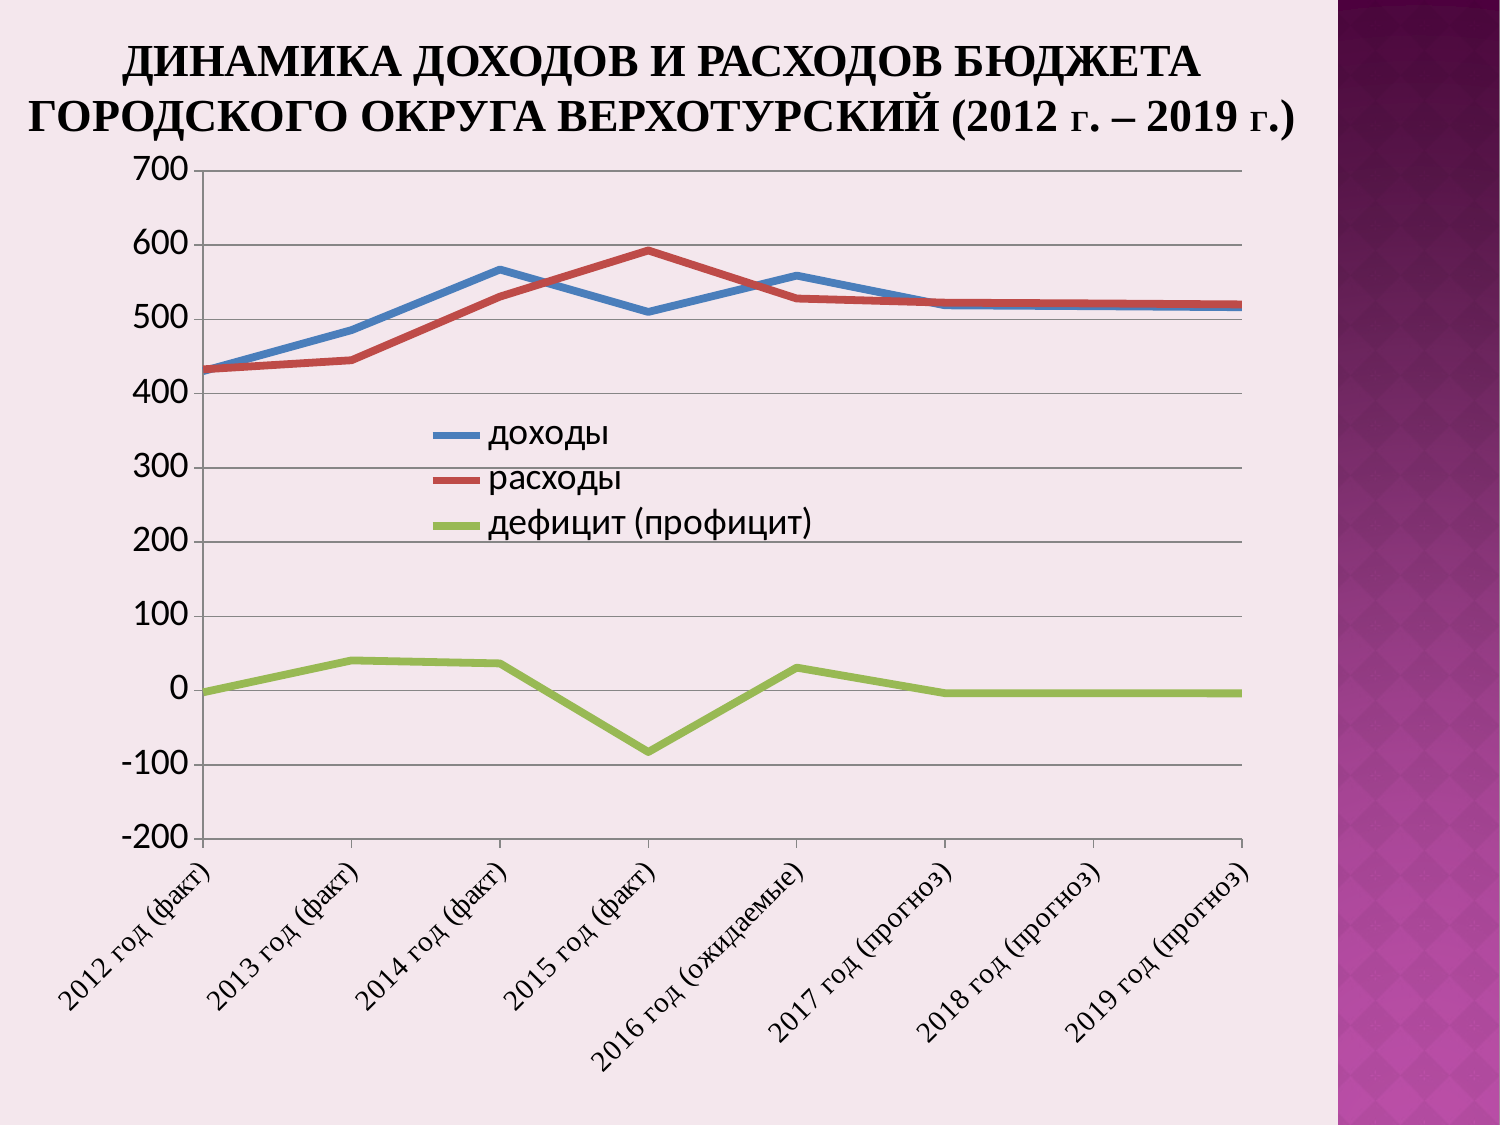

# Динамика доходов и расходов бюджета городского округа Верхотурский (2012 г. – 2019 г.)
### Chart
| Category | доходы | расходы | дефицит (профицит) |
|---|---|---|---|
| 2012 год (факт) | 430.4 | 432.8 | -2.4 |
| 2013 год (факт) | 485.7 | 445.1 | 40.6 |
| 2014 год (факт) | 567.3 | 530.8 | 36.5 |
| 2015 год (факт) | 510.2 | 593.0 | -82.8 |
| 2016 год (ожидаемые) | 559.1 | 528.2 | 30.9 |
| 2017 год (прогноз) | 519.1 | 522.7 | -3.6 |
| 2018 год (прогноз) | 517.9 | 521.6 | -3.7 |
| 2019 год (прогноз) | 516.5 | 520.3 | -3.8 |